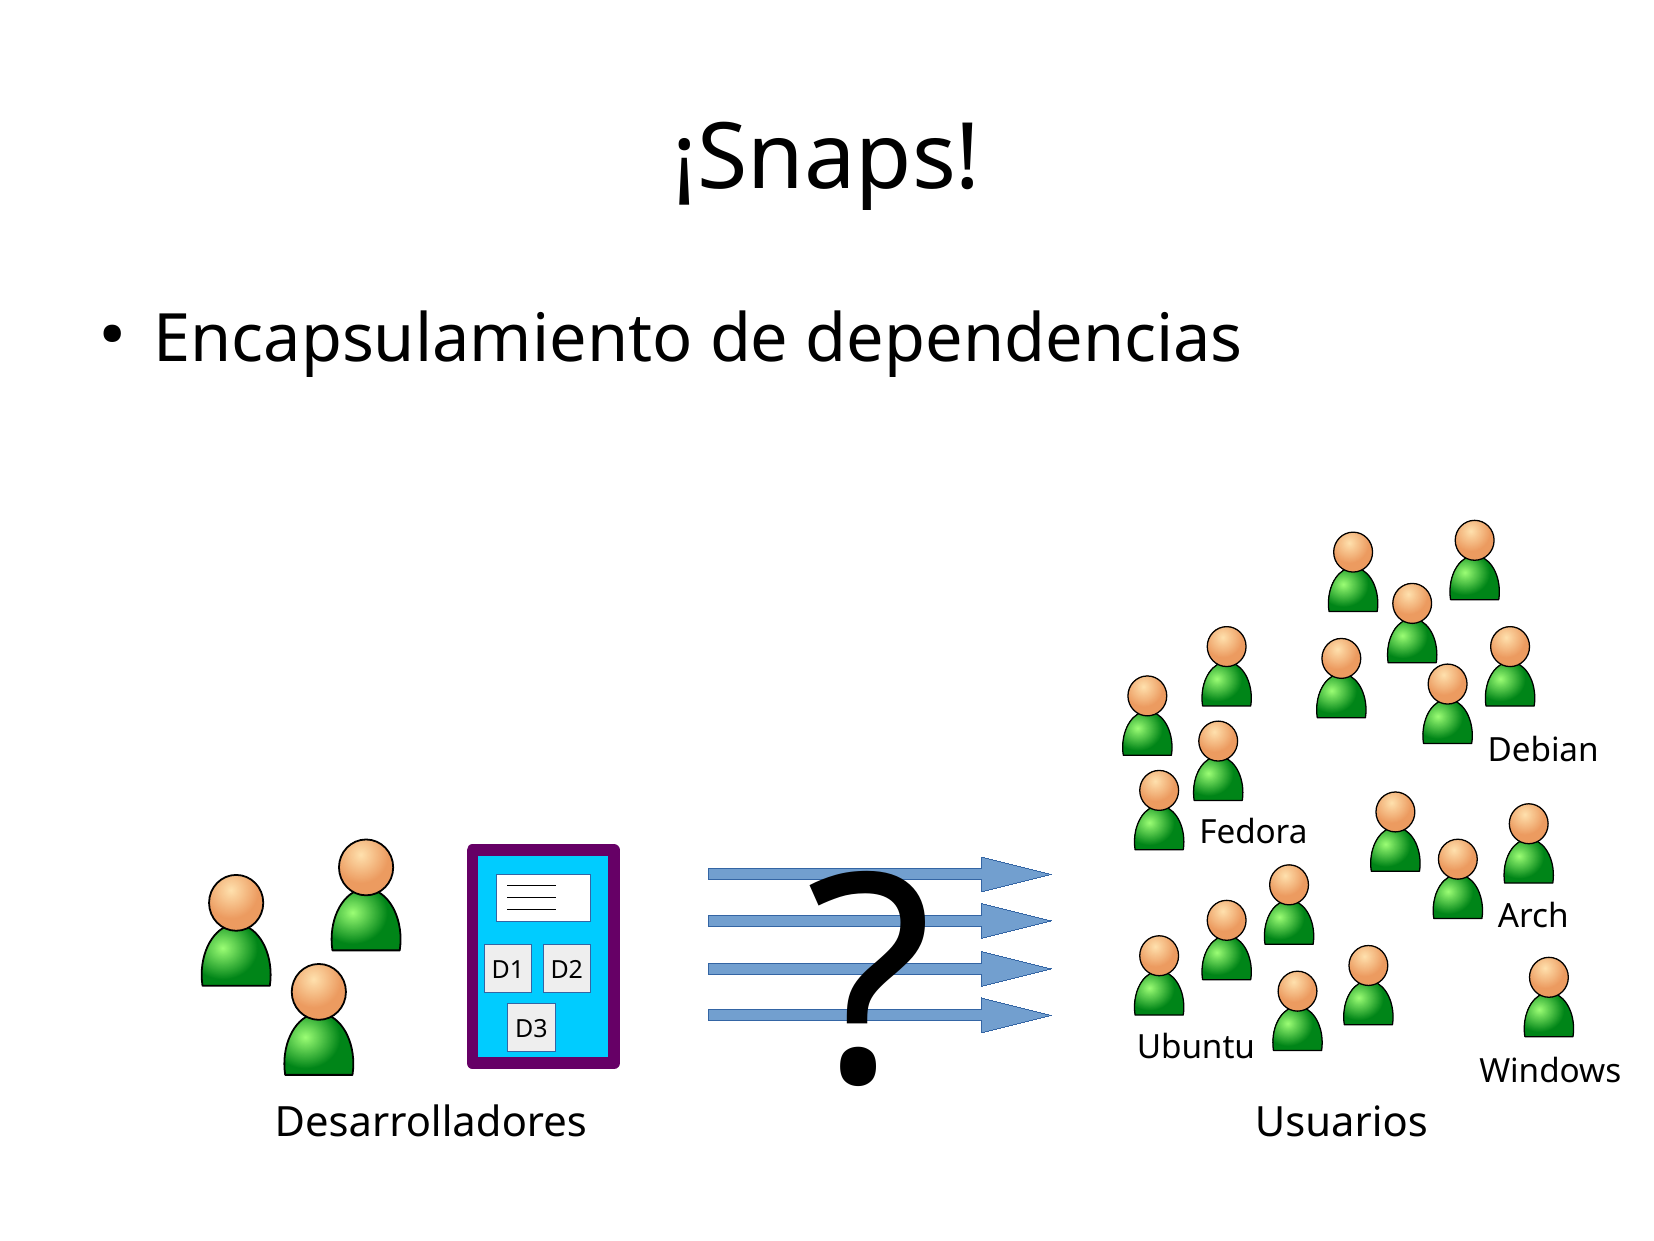

# ¡Snaps!
Encapsulamiento de dependencias
Debian
?
Fedora
Arch
D1
D2
D3
Ubuntu
Windows
Desarrolladores
Usuarios